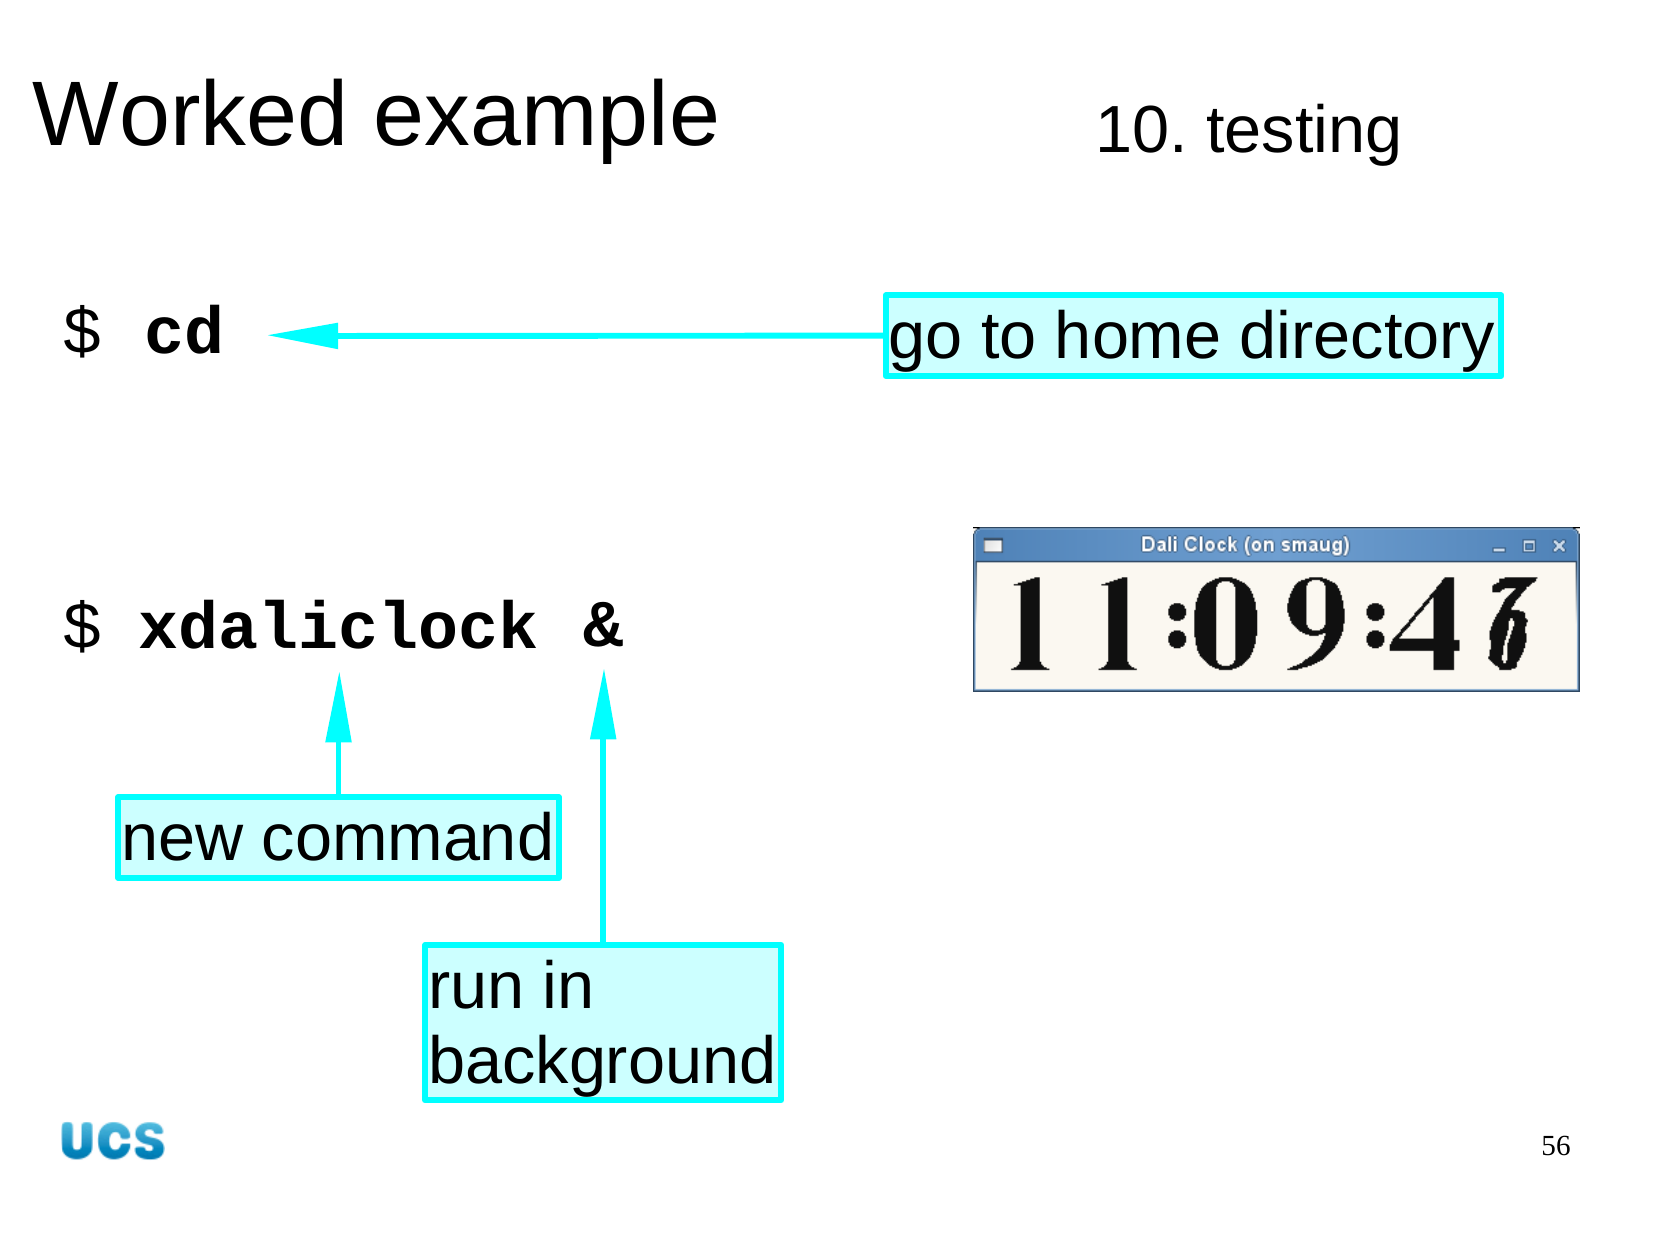

Worked example
10. testing
$
cd
go to home directory
&
$
xdaliclock
new command
run in
background
56